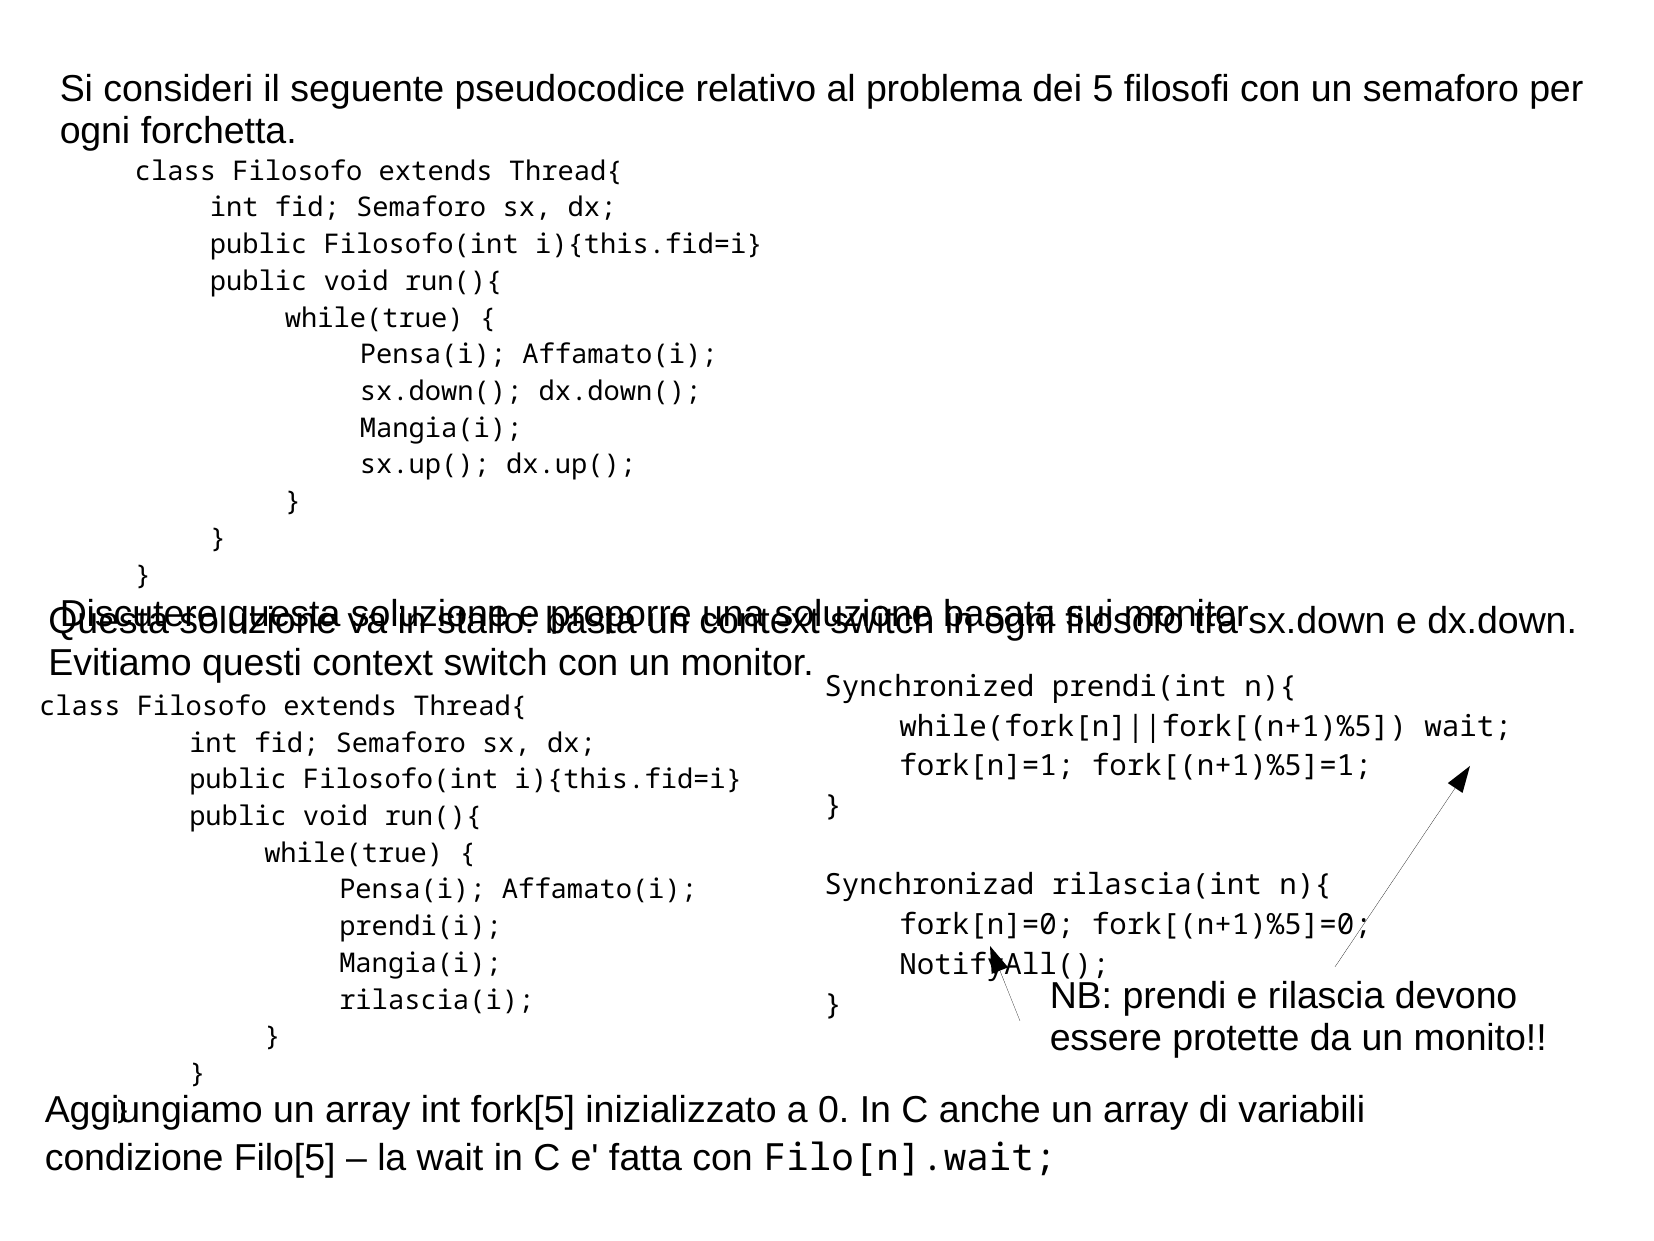

Si consideri il seguente pseudocodice relativo al problema dei 5 filosofi con un semaforo per
ogni forchetta.
	class Filosofo extends Thread{
		int fid; Semaforo sx, dx;
		public Filosofo(int i){this.fid=i}
		public void run(){
			while(true) {
				Pensa(i); Affamato(i);
				sx.down(); dx.down();
				Mangia(i);
				sx.up(); dx.up();
			}
		}
	}
Discutere questa soluzione e proporre una soluzione basata sui monitor
Questa soluzione va in stallo: basta un context switch in ogni filosofo tra sx.down e dx.down.
Evitiamo questi context switch con un monitor.
Synchronized prendi(int n){
	while(fork[n]||fork[(n+1)%5]) wait;
	fork[n]=1; fork[(n+1)%5]=1;
}
Synchronizad rilascia(int n){
	fork[n]=0; fork[(n+1)%5]=0;
	NotifyAll();
}
class Filosofo extends Thread{
		int fid; Semaforo sx, dx;
		public Filosofo(int i){this.fid=i}
		public void run(){
			while(true) {
				Pensa(i); Affamato(i);
				prendi(i);
				Mangia(i);
				rilascia(i);
			}
		}
	}
NB: prendi e rilascia devono essere protette da un monito!!
Aggiungiamo un array int fork[5] inizializzato a 0. In C anche un array di variabili condizione Filo[5] – la wait in C e' fatta con Filo[n].wait;